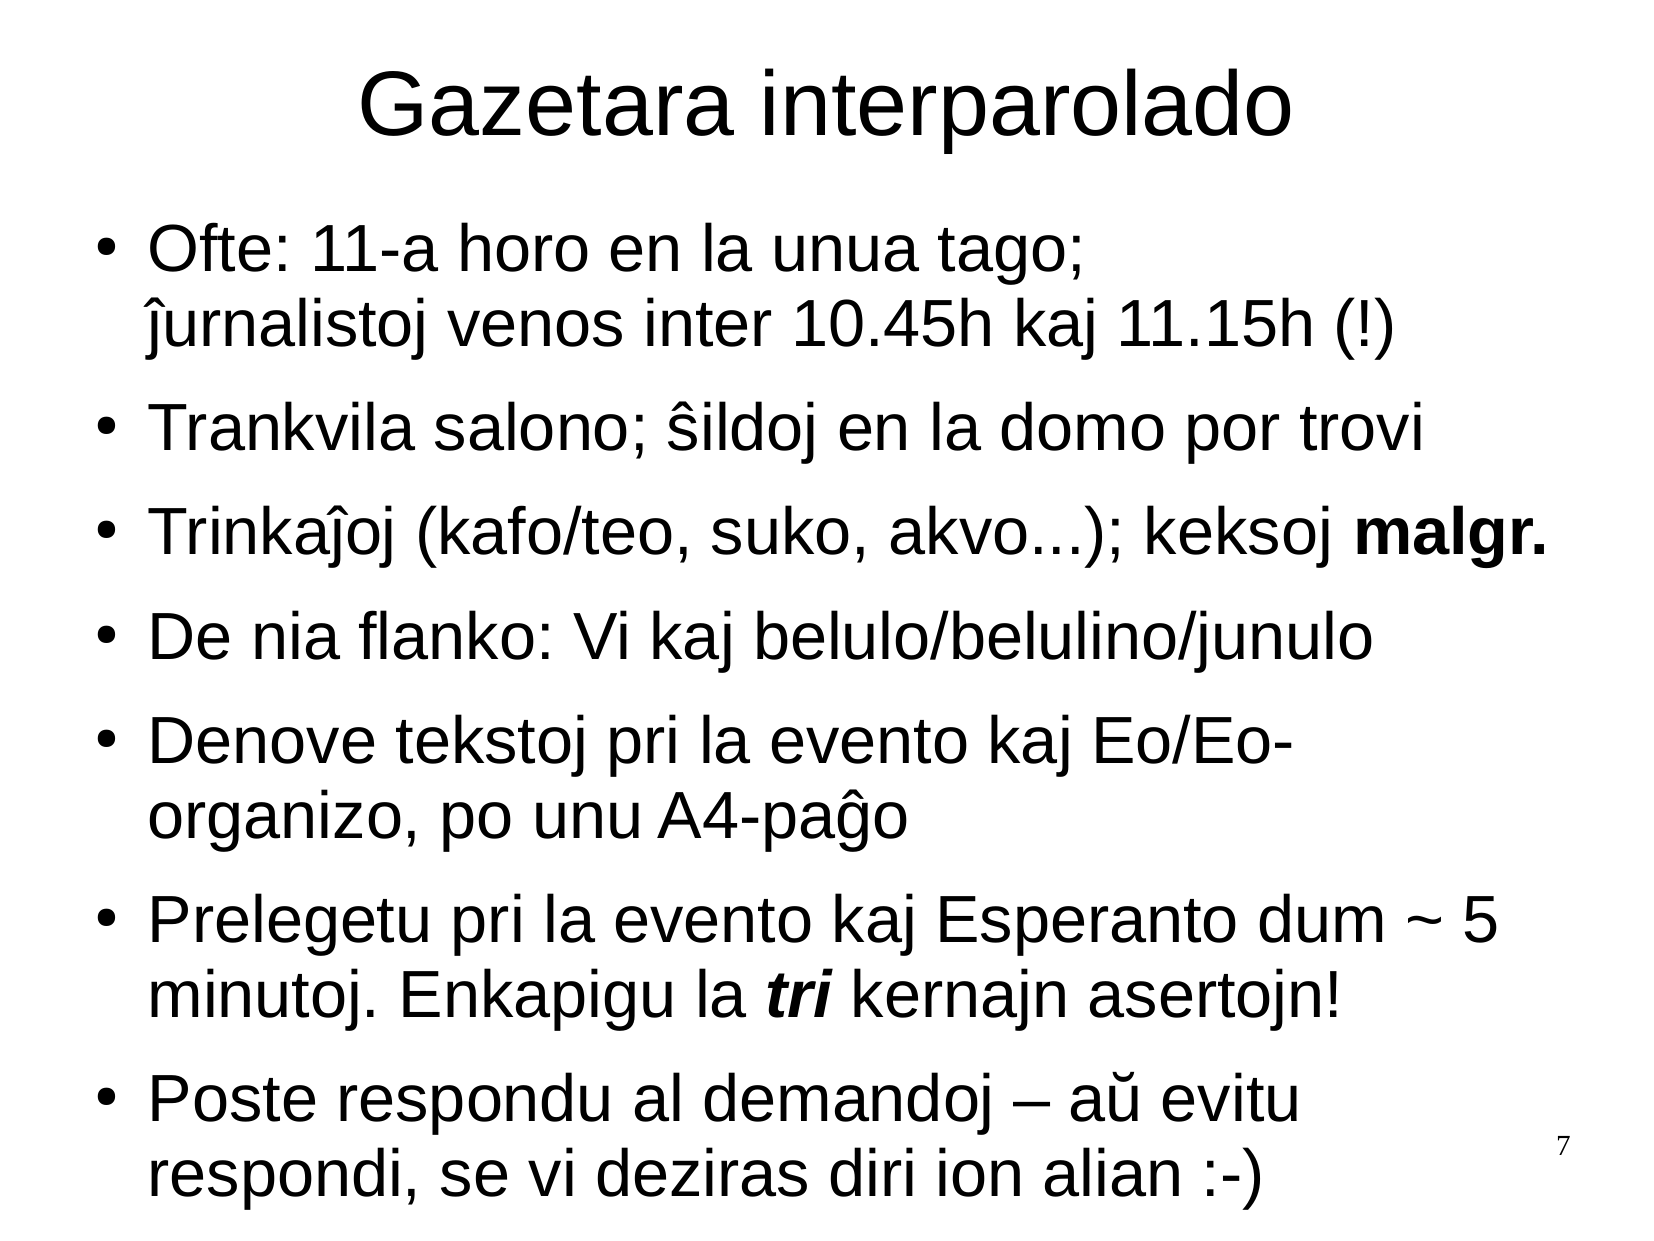

# Gazetara interparolado
Ofte: 11-a horo en la unua tago;
ĵurnalistoj venos inter 10.45h kaj 11.15h (!)
Trankvila salono; ŝildoj en la domo por trovi
Trinkaĵoj (kafo/teo, suko, akvo...); keksoj malgr.
De nia flanko: Vi kaj belulo/belulino/junulo
Denove tekstoj pri la evento kaj Eo/Eo-organizo, po unu A4-paĝo
Prelegetu pri la evento kaj Esperanto dum ~ 5 minutoj. Enkapigu la tri kernajn asertojn!
Poste respondu al demandoj – aŭ evitu respondi, se vi deziras diri ion alian :-)
7